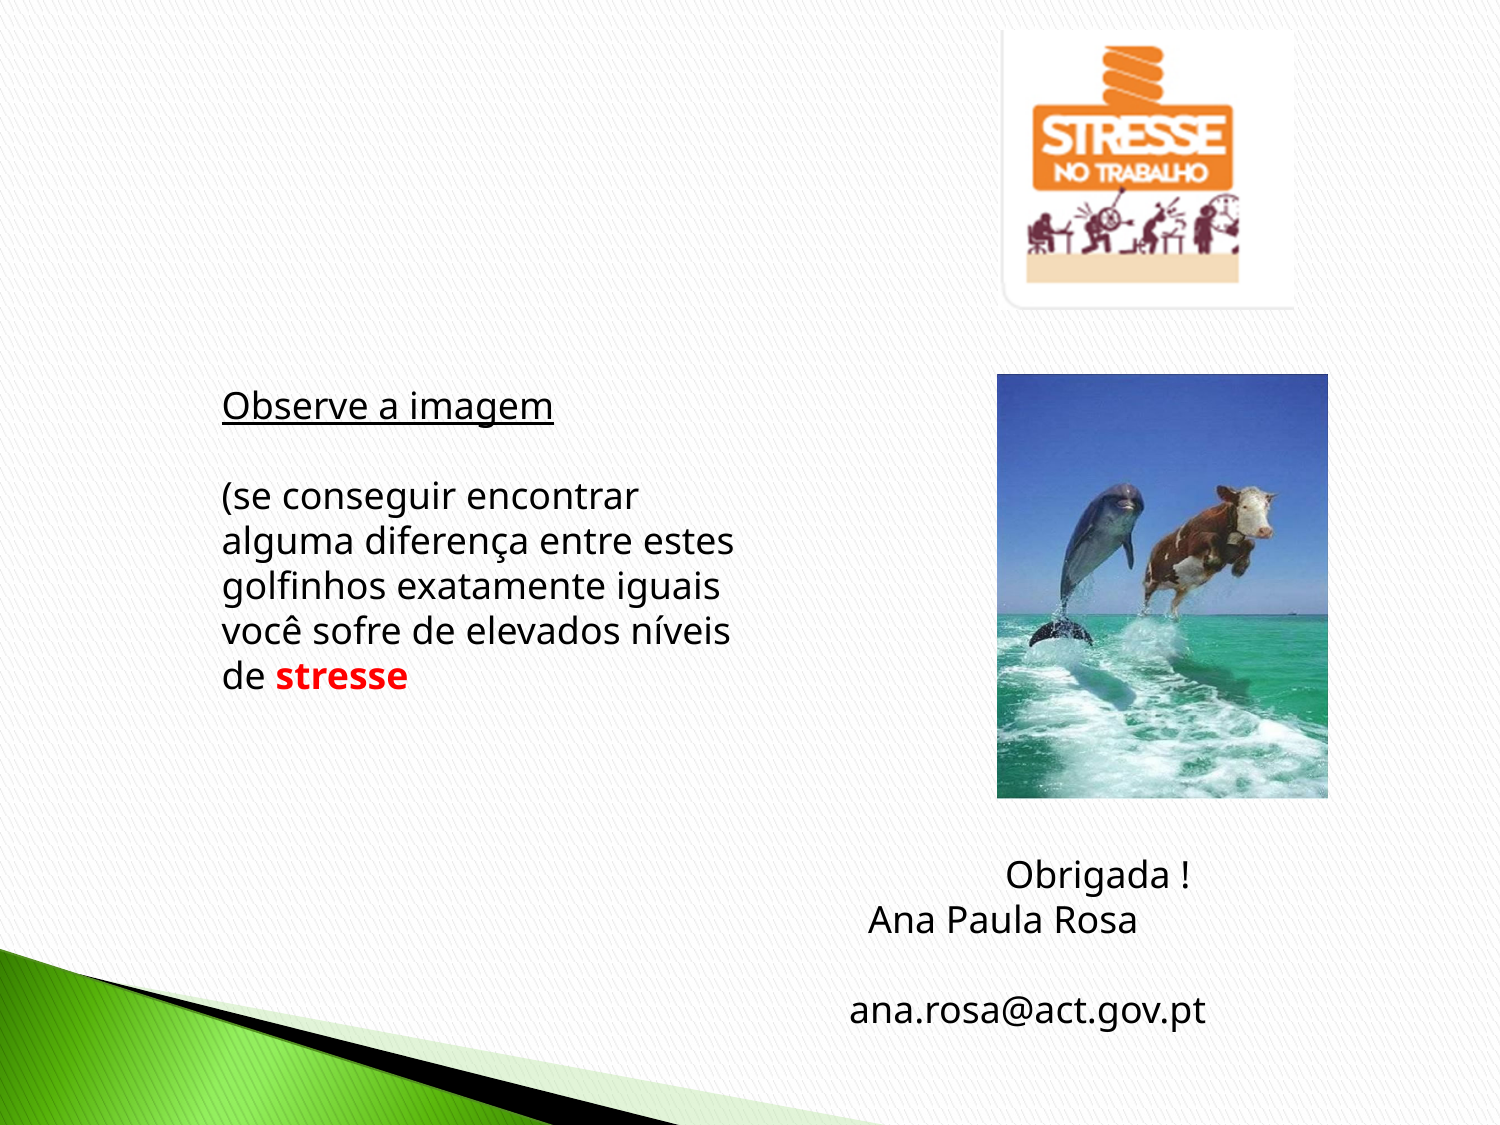

Observe a imagem
(se conseguir encontrar alguma diferença entre estes golfinhos exatamente iguais você sofre de elevados níveis de stresse
 Obrigada !
Ana Paula Rosa
 ana.rosa@act.gov.pt